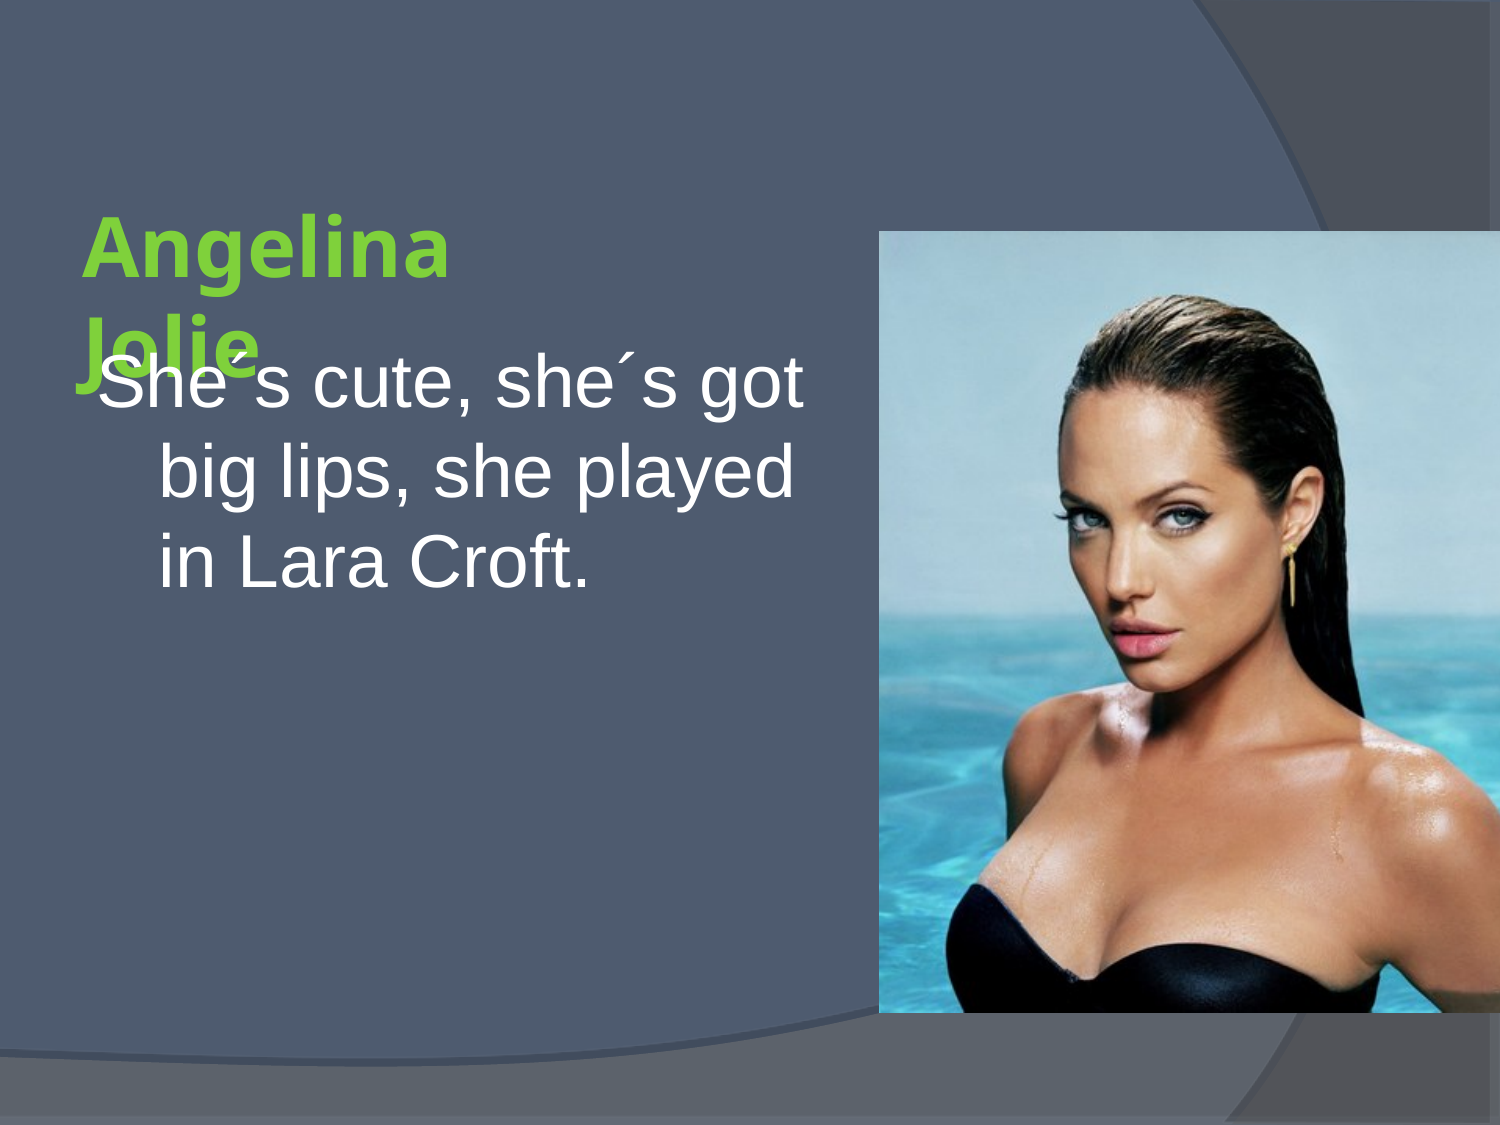

# Angelina Jolie
She´s cute, she´s got big lips, she played in Lara Croft.